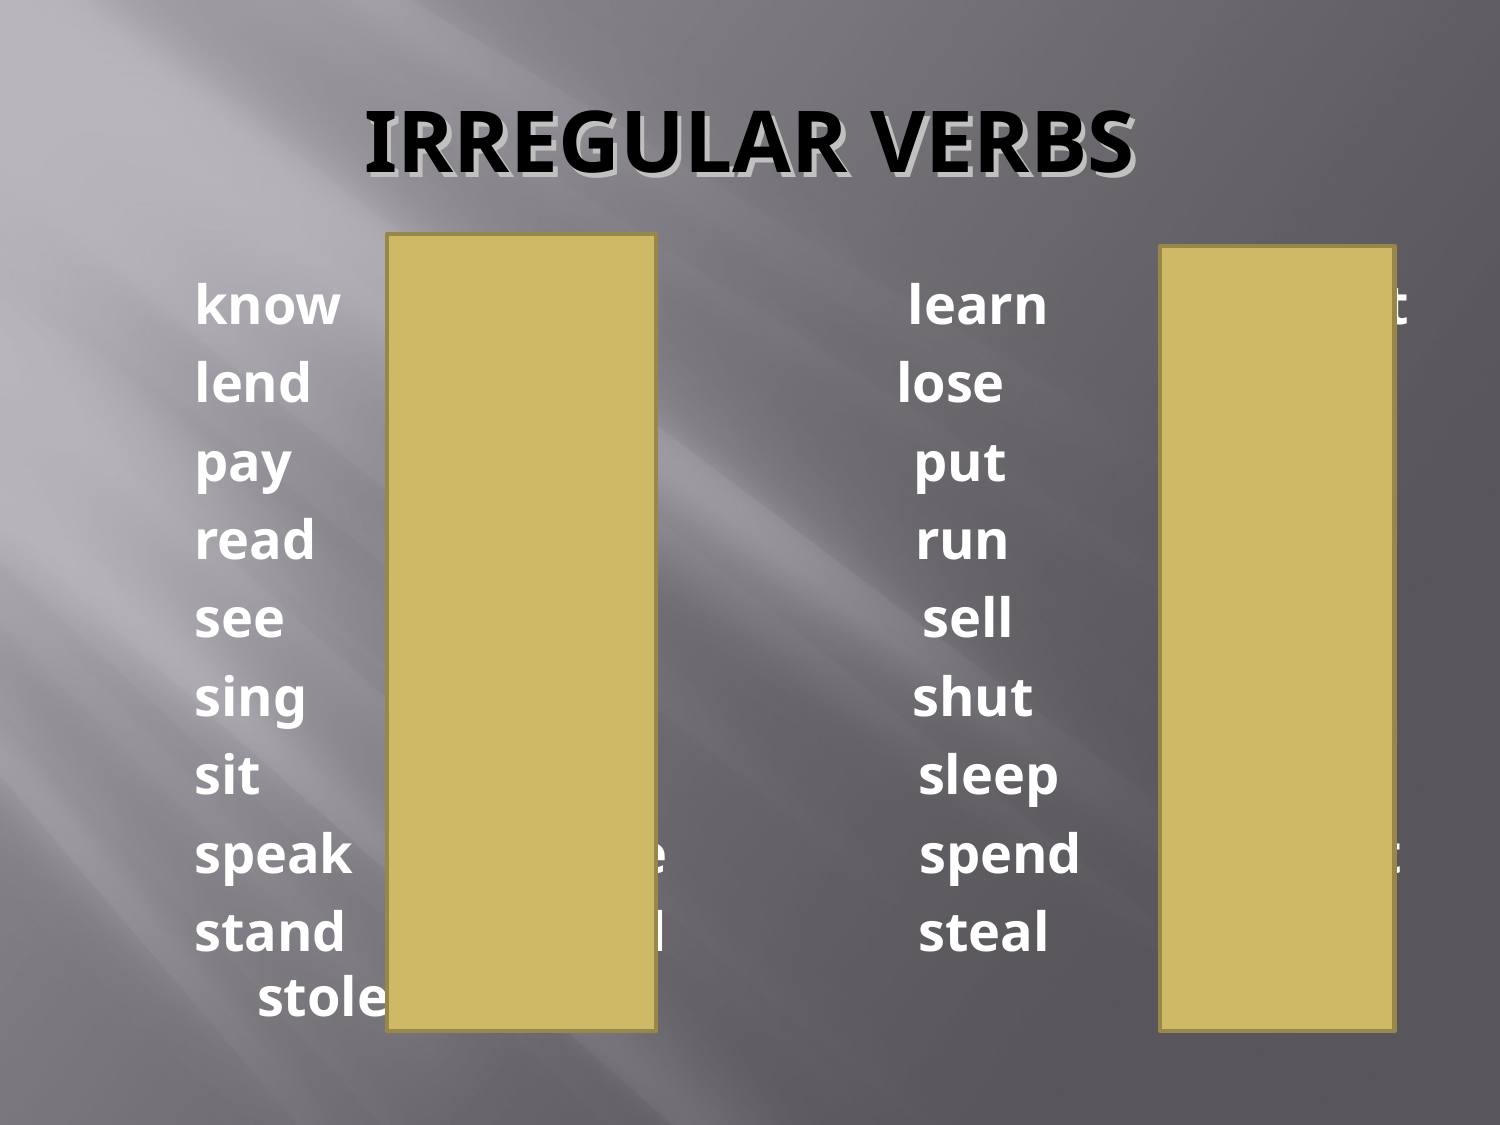

# IRREGULAR VERBS
know knew learn learnt
lend lent lose lost
pay paid put put
read read run ran
see saw sell sold
sing sang shut shut
sit sat sleep slept
speak spoke spend spent
stand stood steal stole…